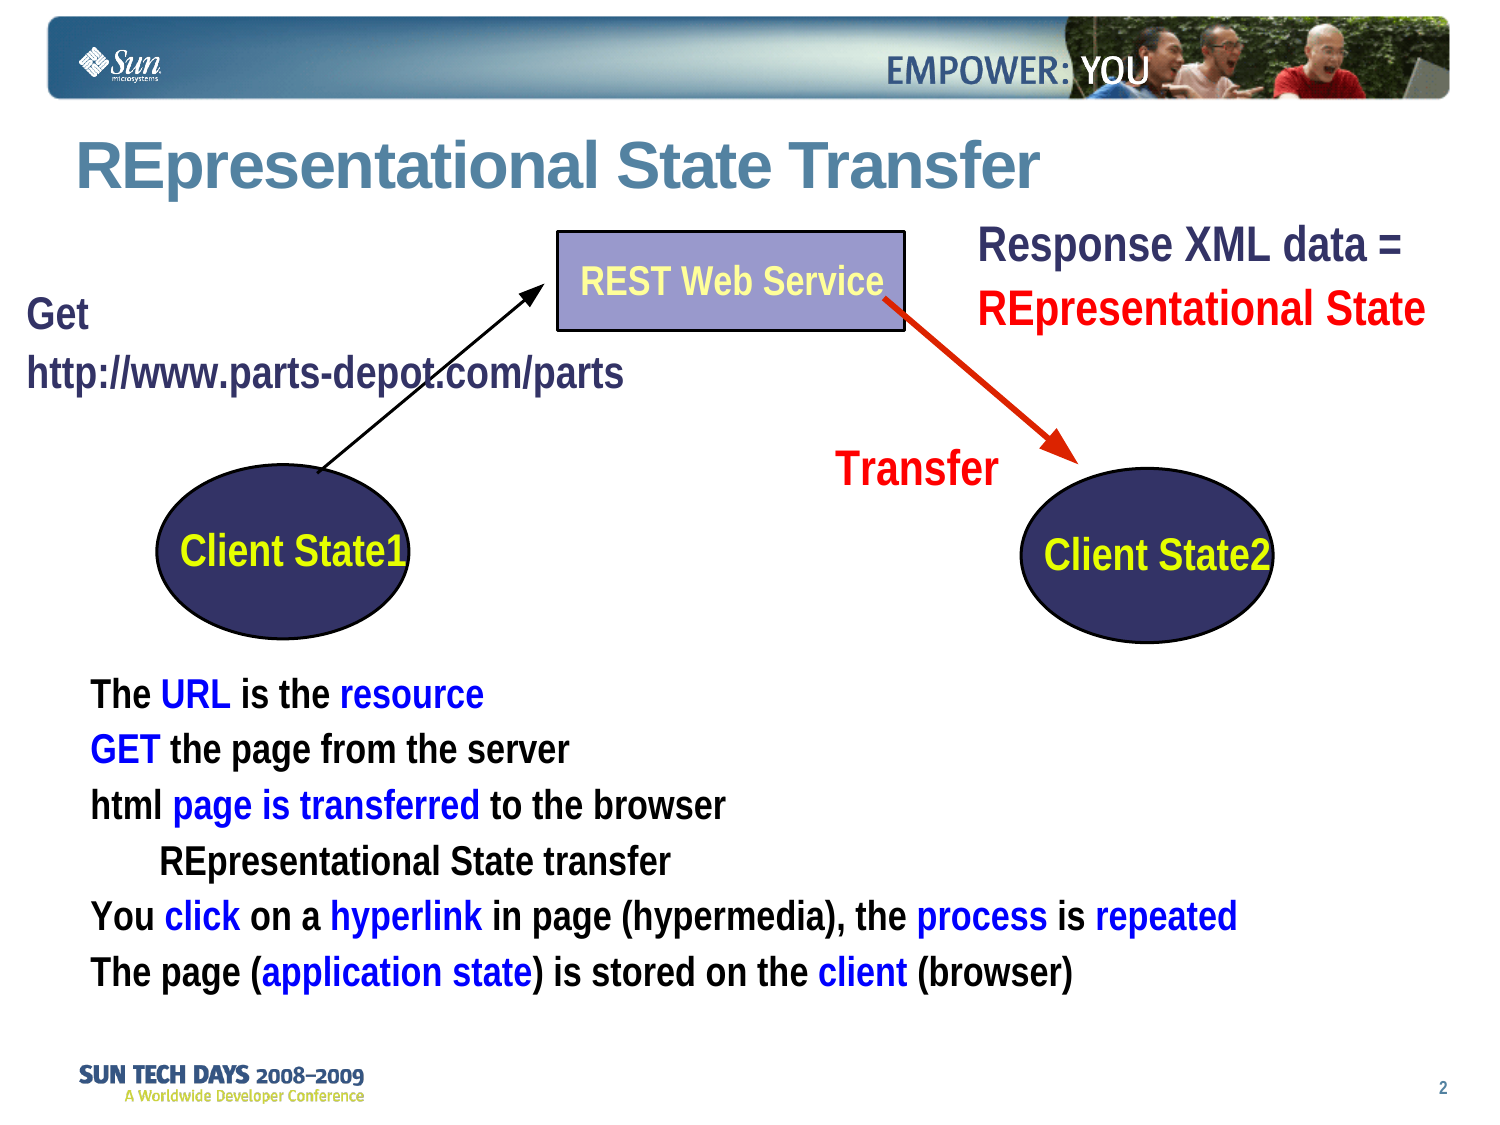

# REpresentational State Transfer
Response XML data =
REpresentational State
 REST Web Service
Get
http://www.parts-depot.com/parts
Transfer
 Client State1
 Client State2
The URL is the resource
GET the page from the server
html page is transferred to the browser
REpresentational State transfer
You click on a hyperlink in page (hypermedia), the process is repeated
The page (application state) is stored on the client (browser)